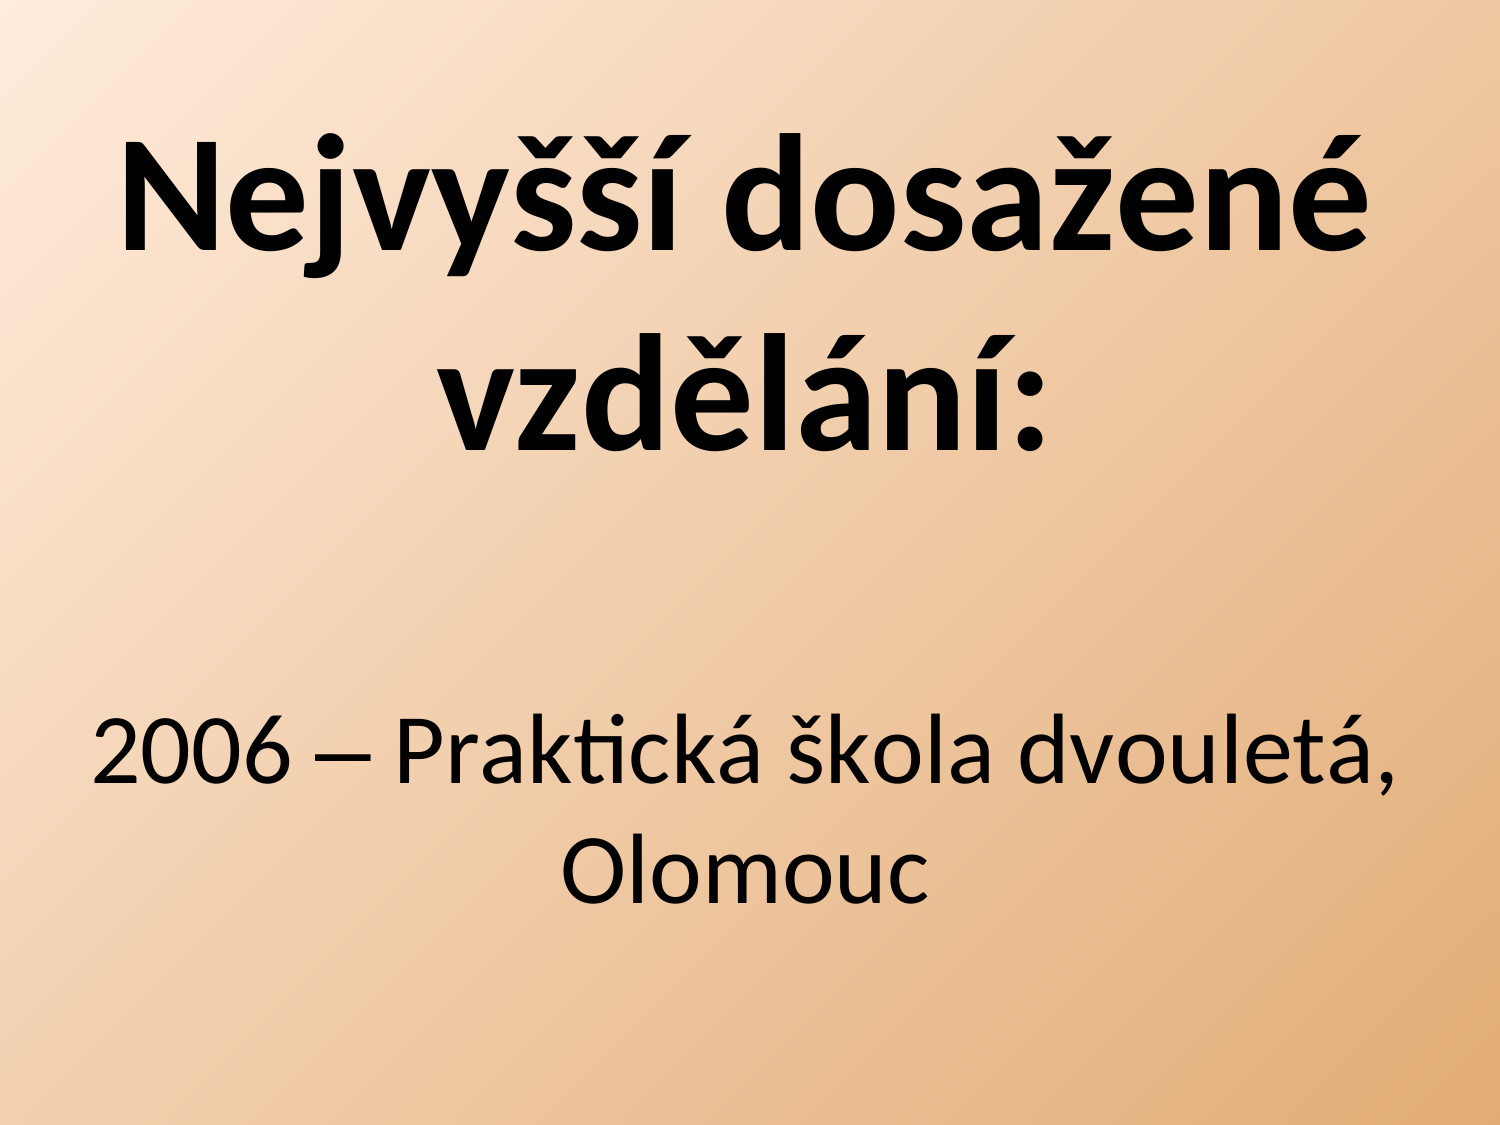

# Nejvyšší dosažené vzdělání: 2006 ‒ Praktická škola dvouletá, Olomouc